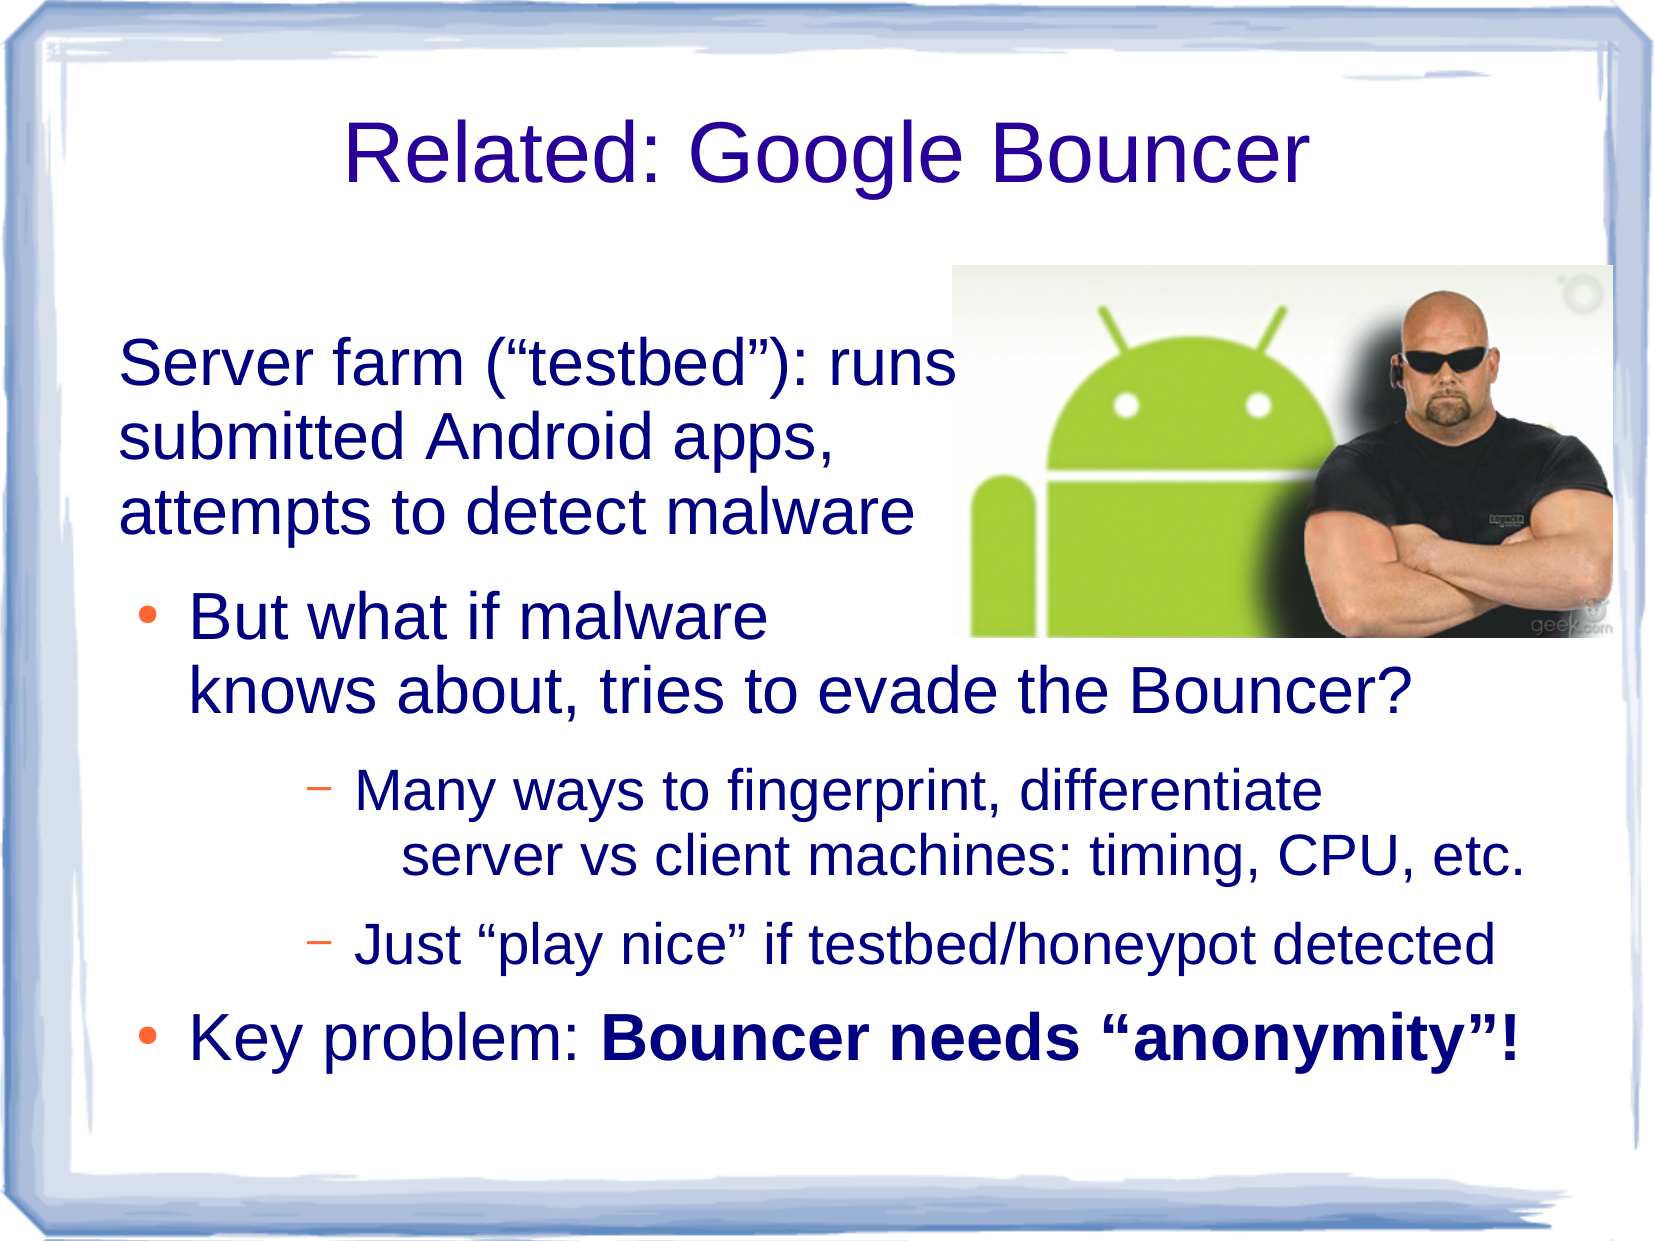

# Related: Google Bouncer
Server farm (“testbed”): runs
submitted Android apps,
attempts to detect malware
But what if malware
knows about, tries to evade the Bouncer?
Many ways to fingerprint, differentiate
server vs client machines: timing, CPU, etc.
Just “play nice” if testbed/honeypot detected
Key problem: Bouncer needs “anonymity”!